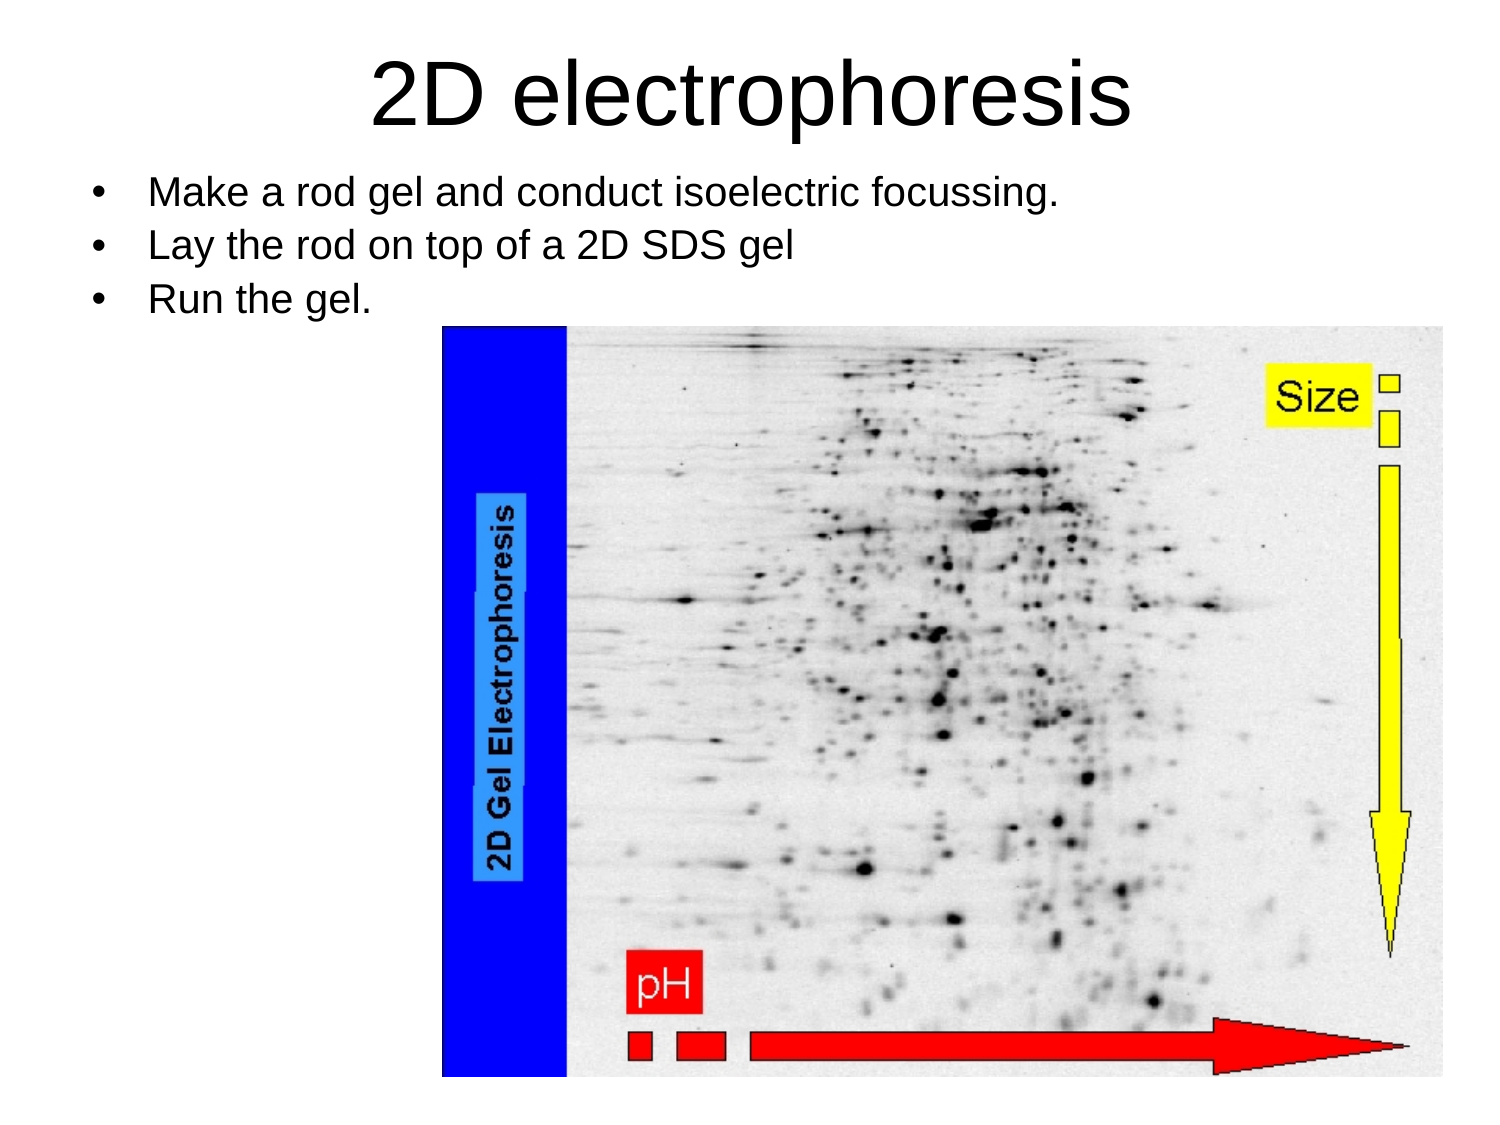

# 2D electrophoresis
Make a rod gel and conduct isoelectric focussing.
Lay the rod on top of a 2D SDS gel
Run the gel.